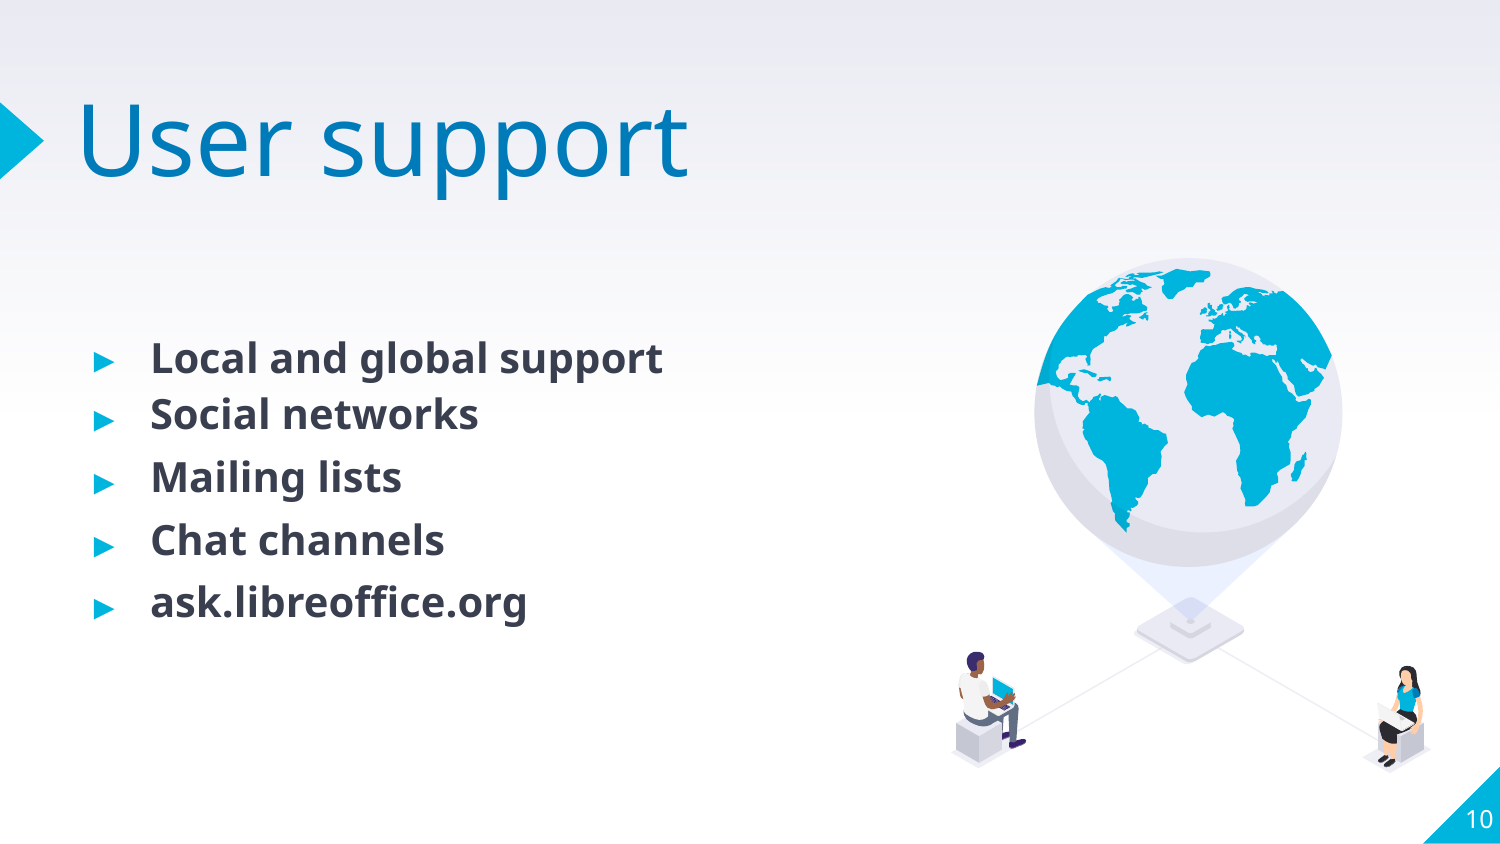

# User support
Local and global support
Social networks
Mailing lists
Chat channels
ask.libreoffice.org